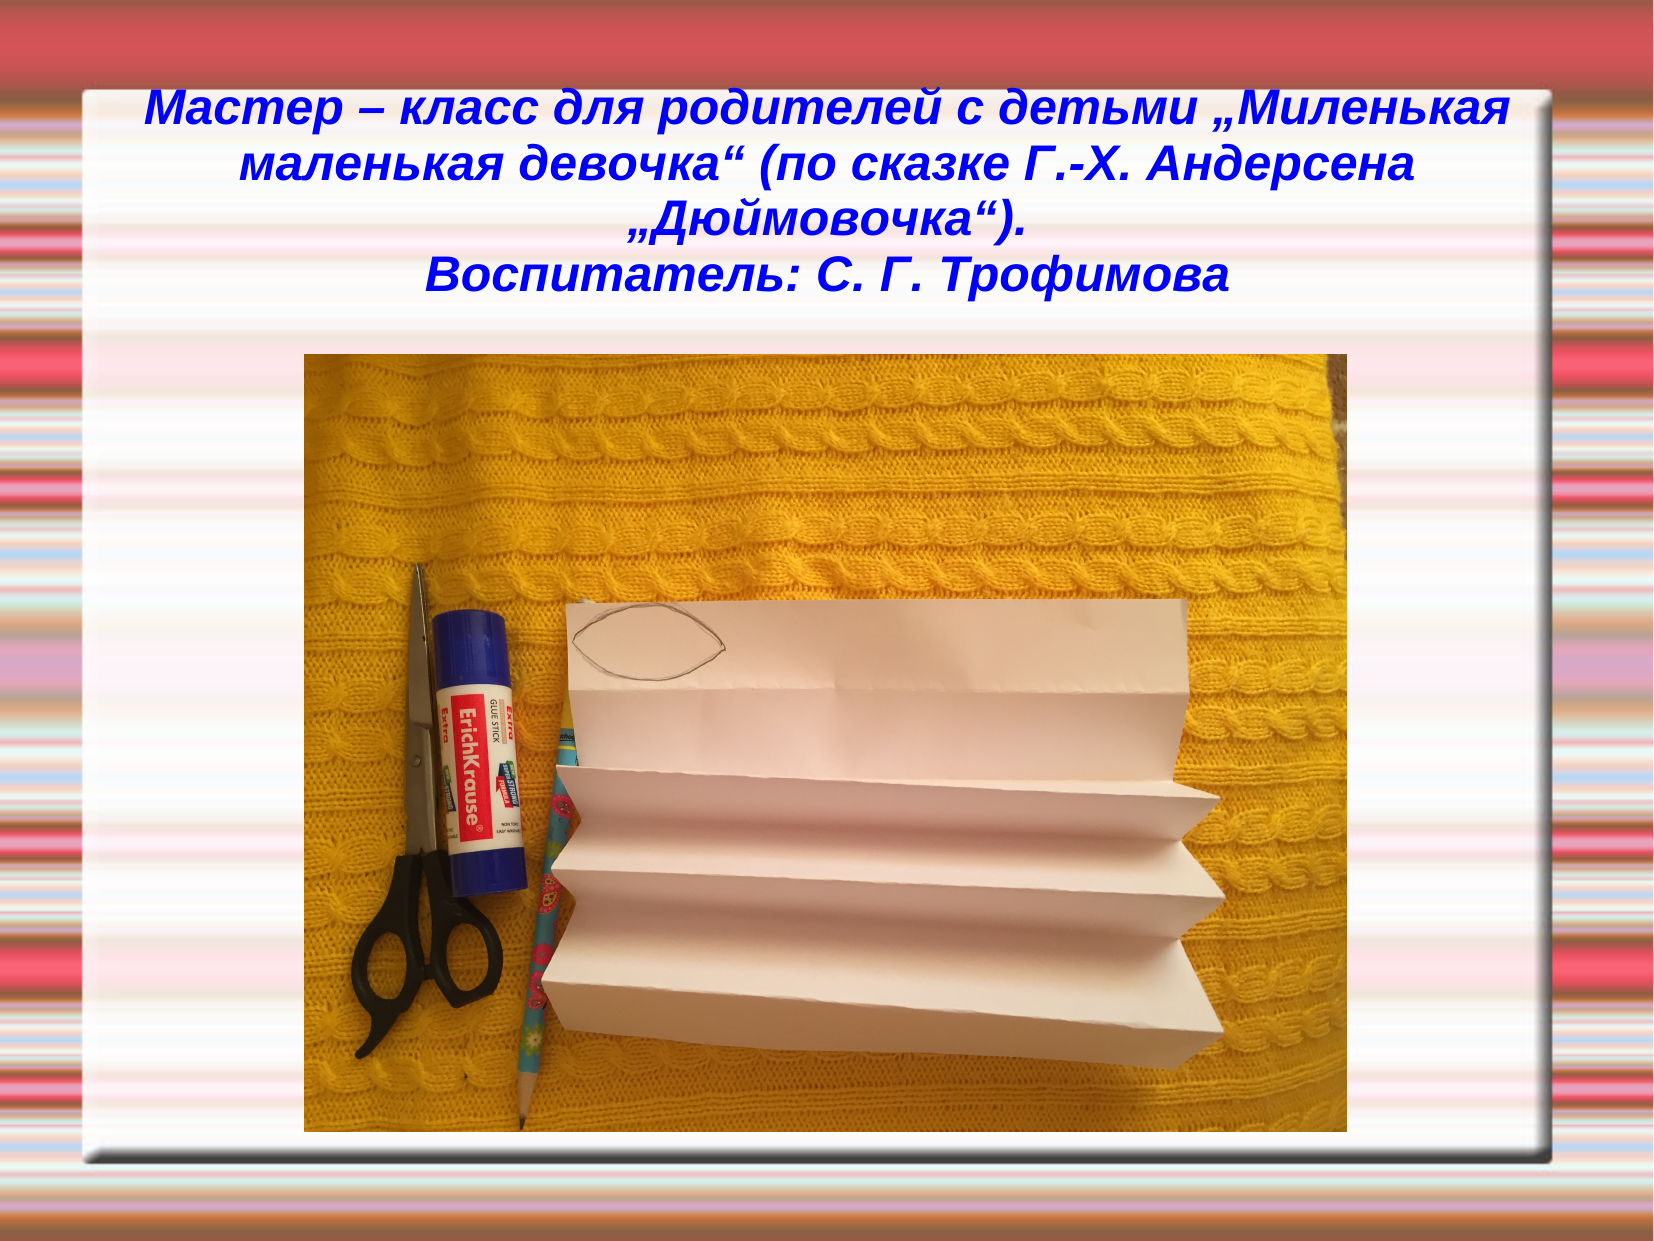

# Мастер – класс для родителей с детьми „Миленькая маленькая девочка“ (по сказке Г.-Х. Андерсена „Дюймовочка“). Воспитатель: С. Г. Трофимова